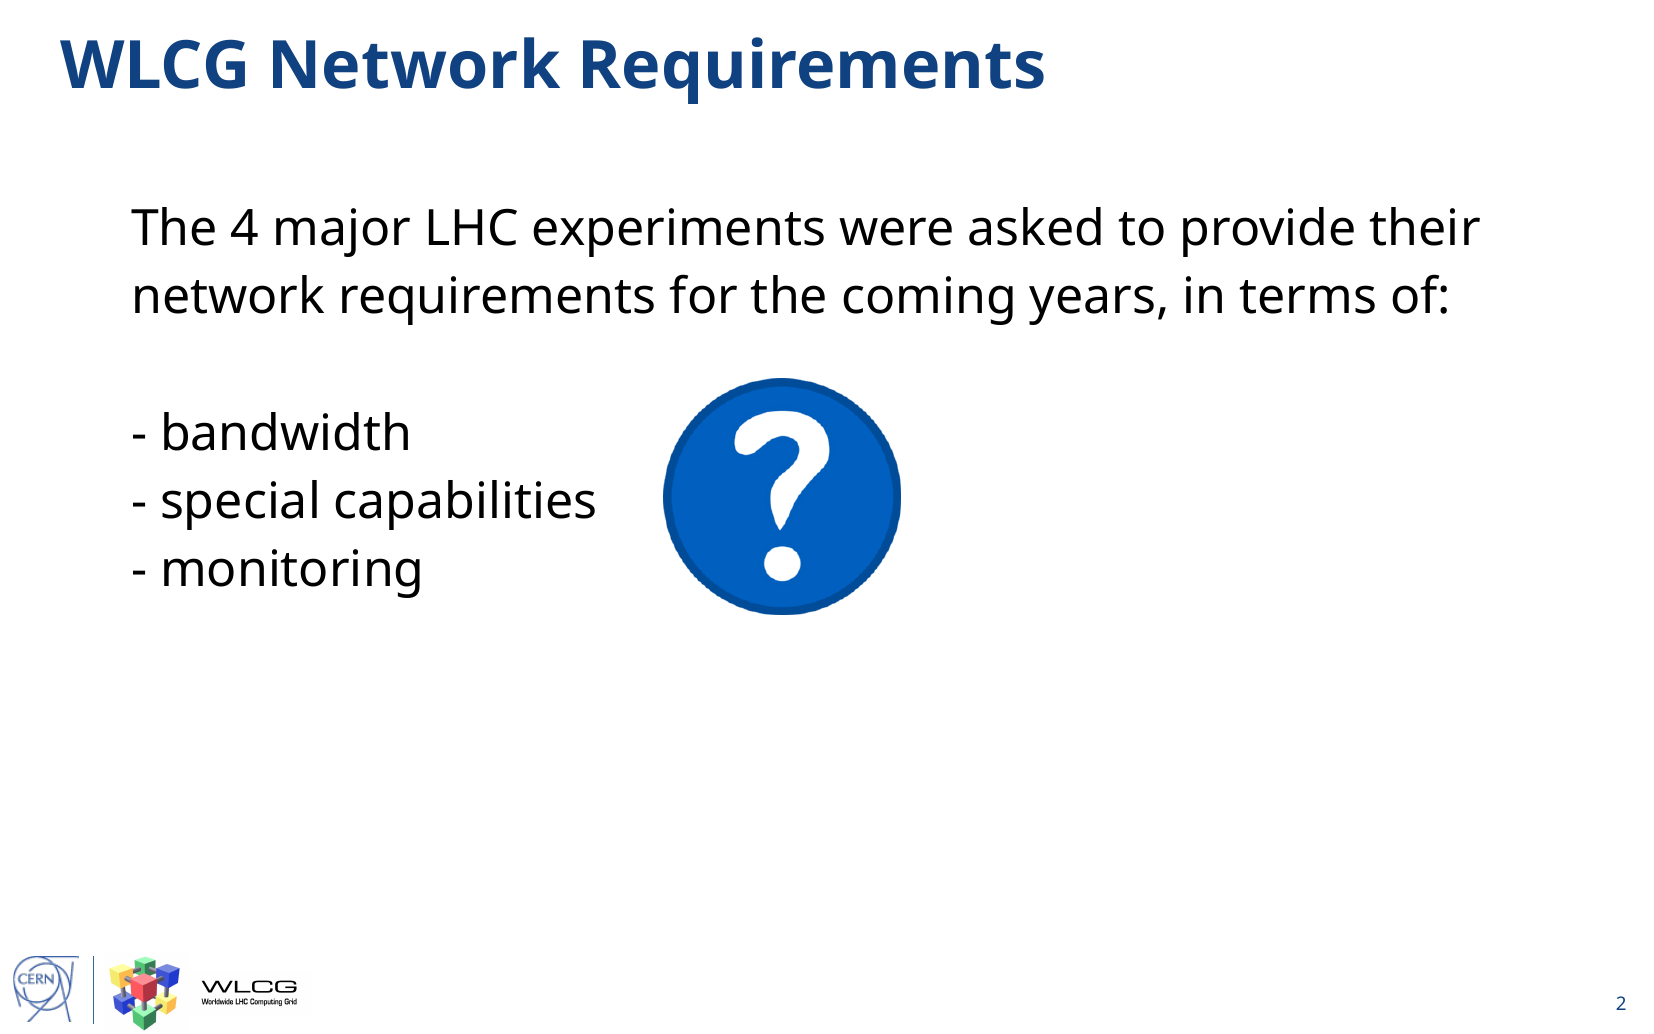

# WLCG Network Requirements
The 4 major LHC experiments were asked to provide their network requirements for the coming years, in terms of:
- bandwidth
- special capabilities
- monitoring